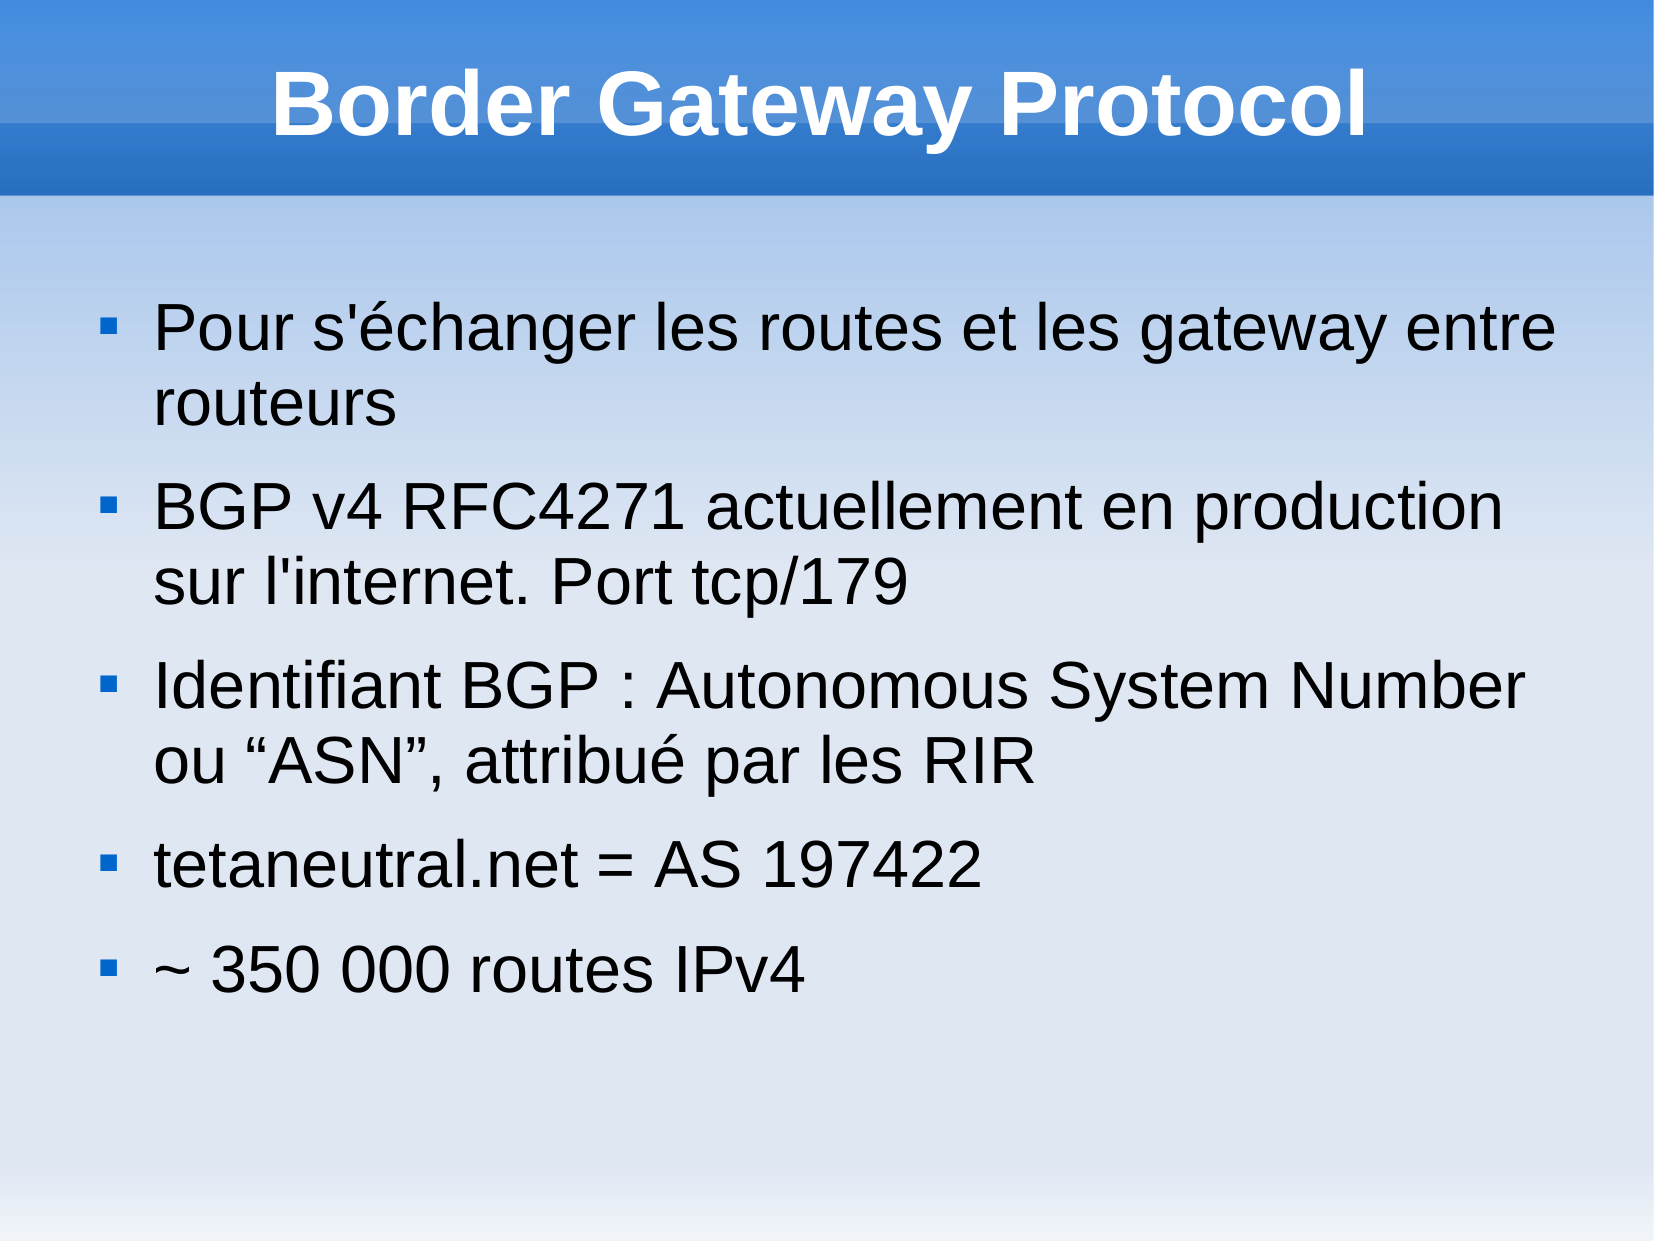

# Border Gateway Protocol
Pour s'échanger les routes et les gateway entre routeurs
BGP v4 RFC4271 actuellement en production sur l'internet. Port tcp/179
Identifiant BGP : Autonomous System Number ou “ASN”, attribué par les RIR
tetaneutral.net = AS 197422
~ 350 000 routes IPv4